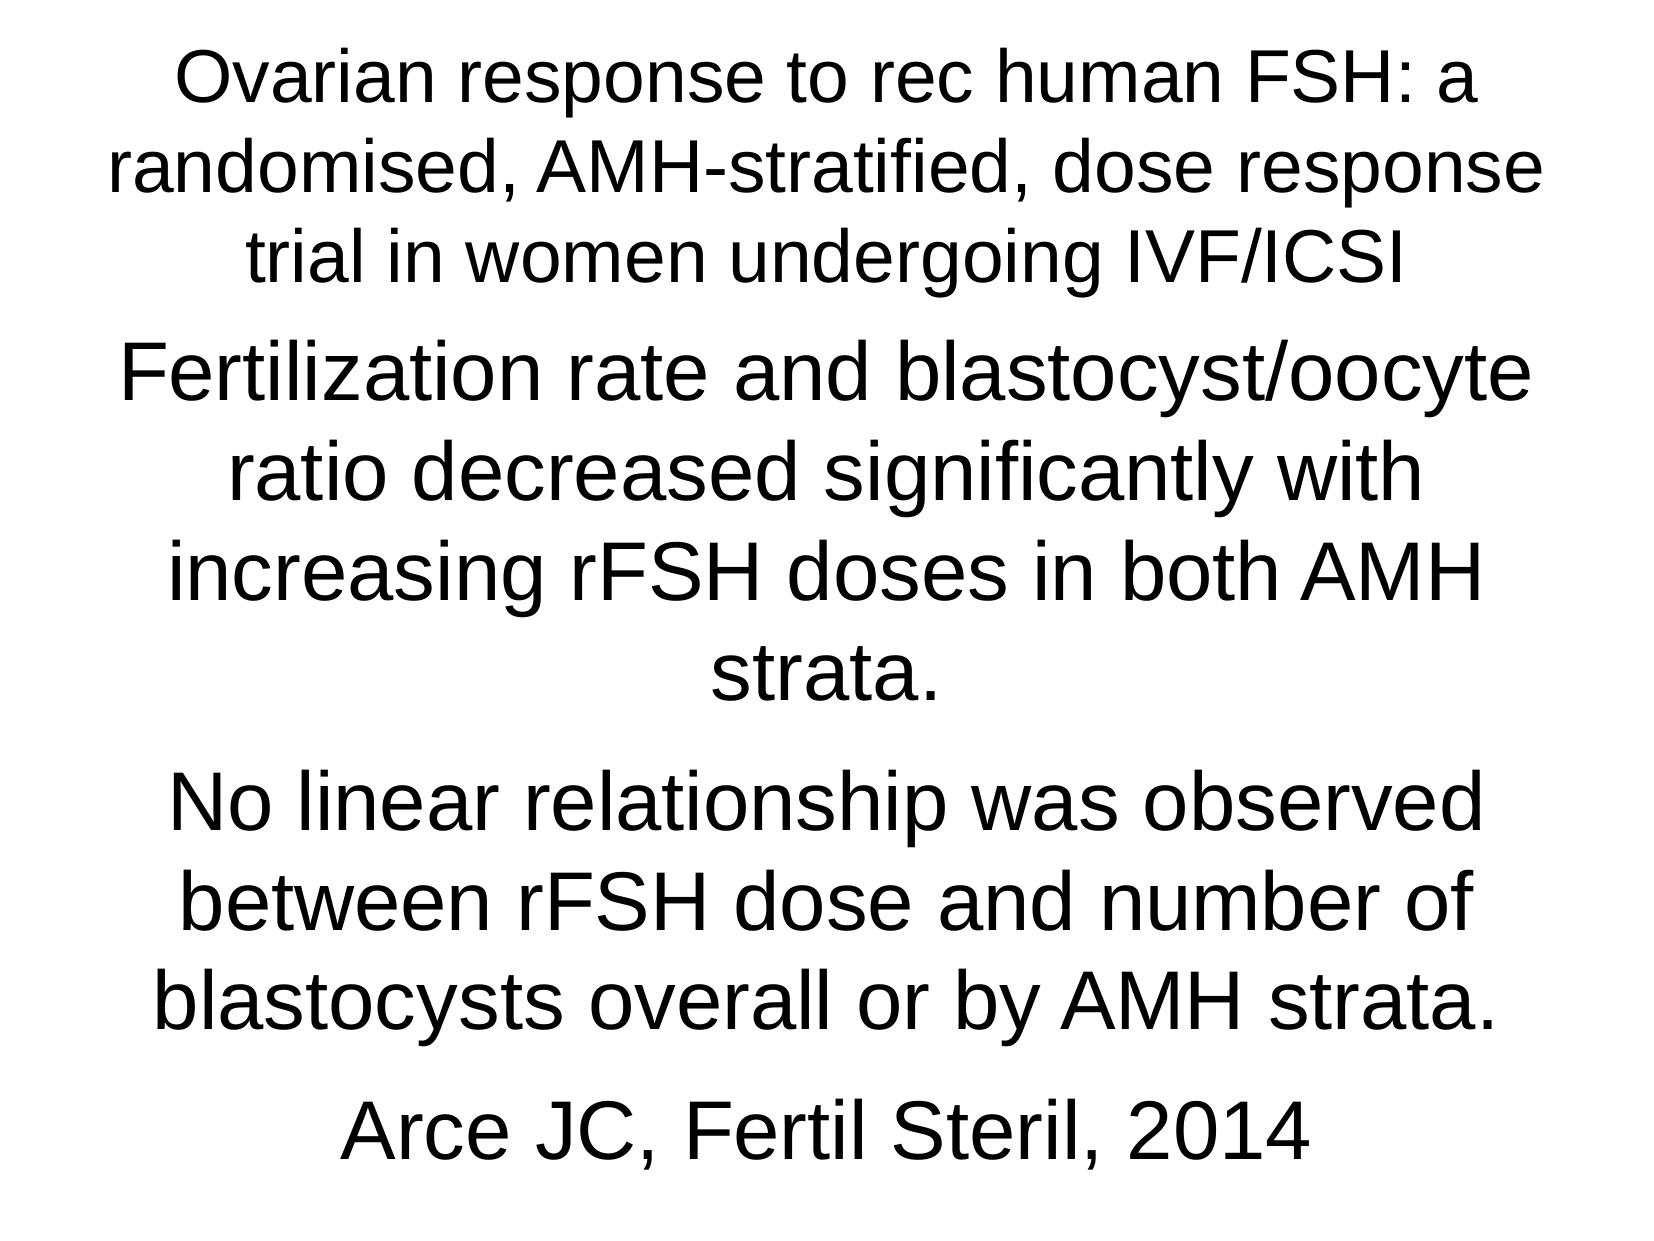

# Ovarian response to rec human FSH: a randomised, AMH-stratified, dose response trial in women undergoing IVF/ICSI
Fertilization rate and blastocyst/oocyte ratio decreased significantly with increasing rFSH doses in both AMH strata.
No linear relationship was observed between rFSH dose and number of blastocysts overall or by AMH strata.
Arce JC, Fertil Steril, 2014